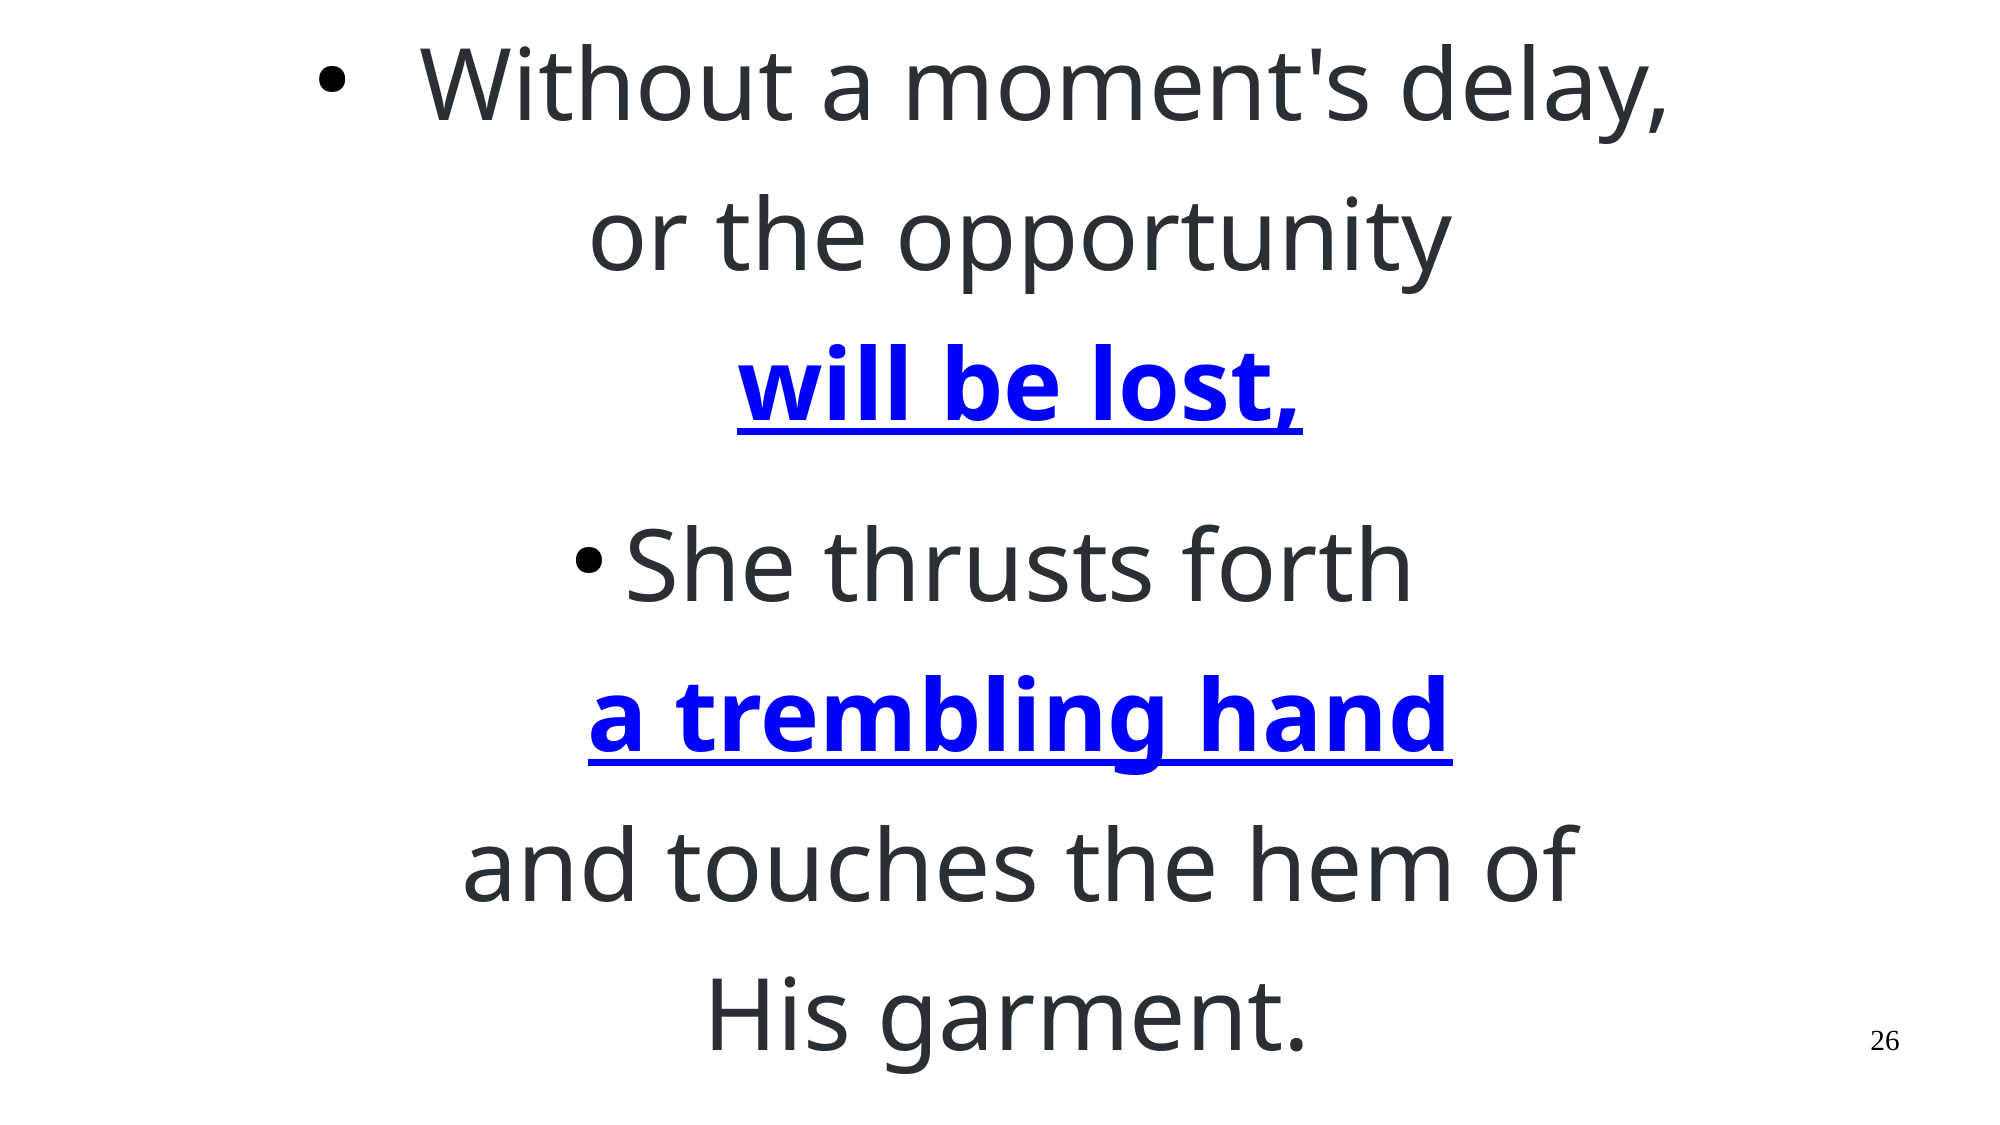

# Without a moment's delay, or the opportunity will be lost,
She thrusts forth
a trembling hand
and touches the hem of
His garment.
26